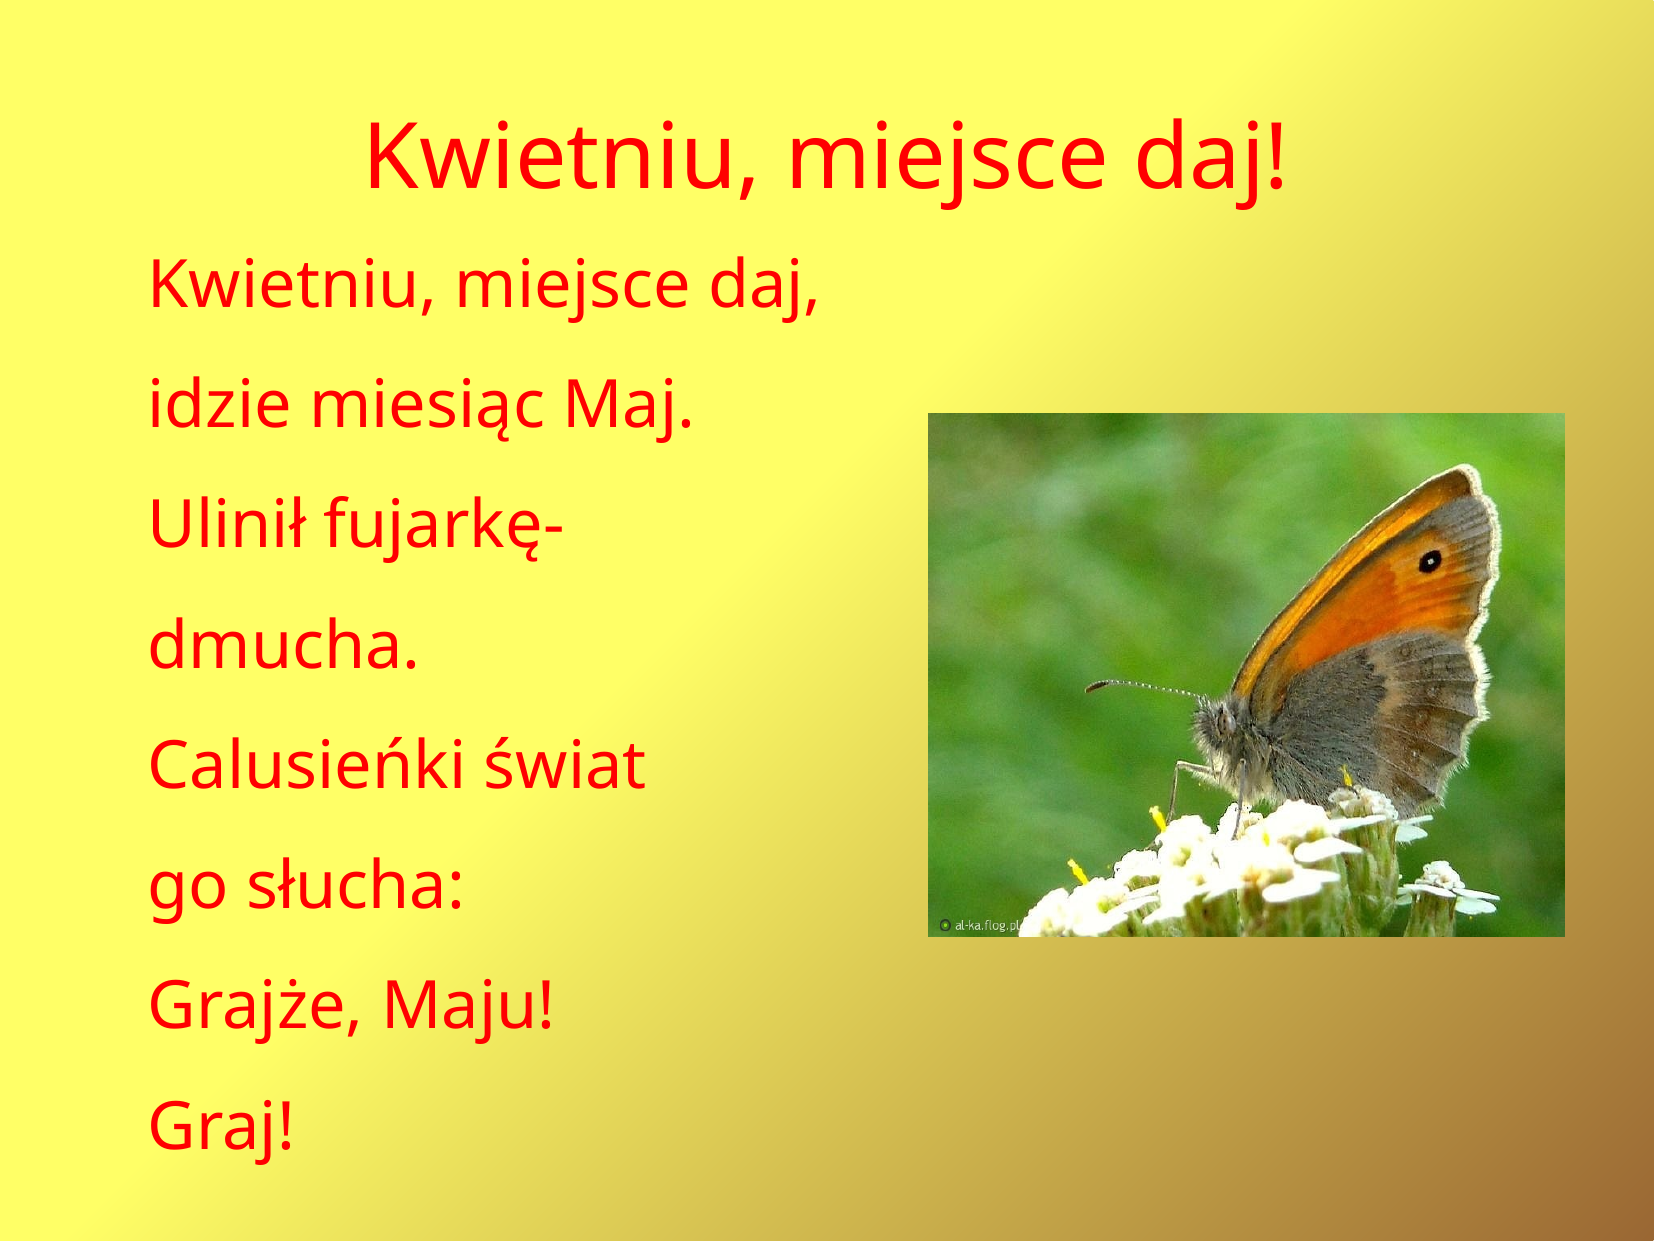

# Kwietniu, miejsce daj!
Kwietniu, miejsce daj,
idzie miesiąc Maj.
Ulinił fujarkę-
dmucha.
Calusieńki świat
go słucha:
Grajże, Maju!
Graj!